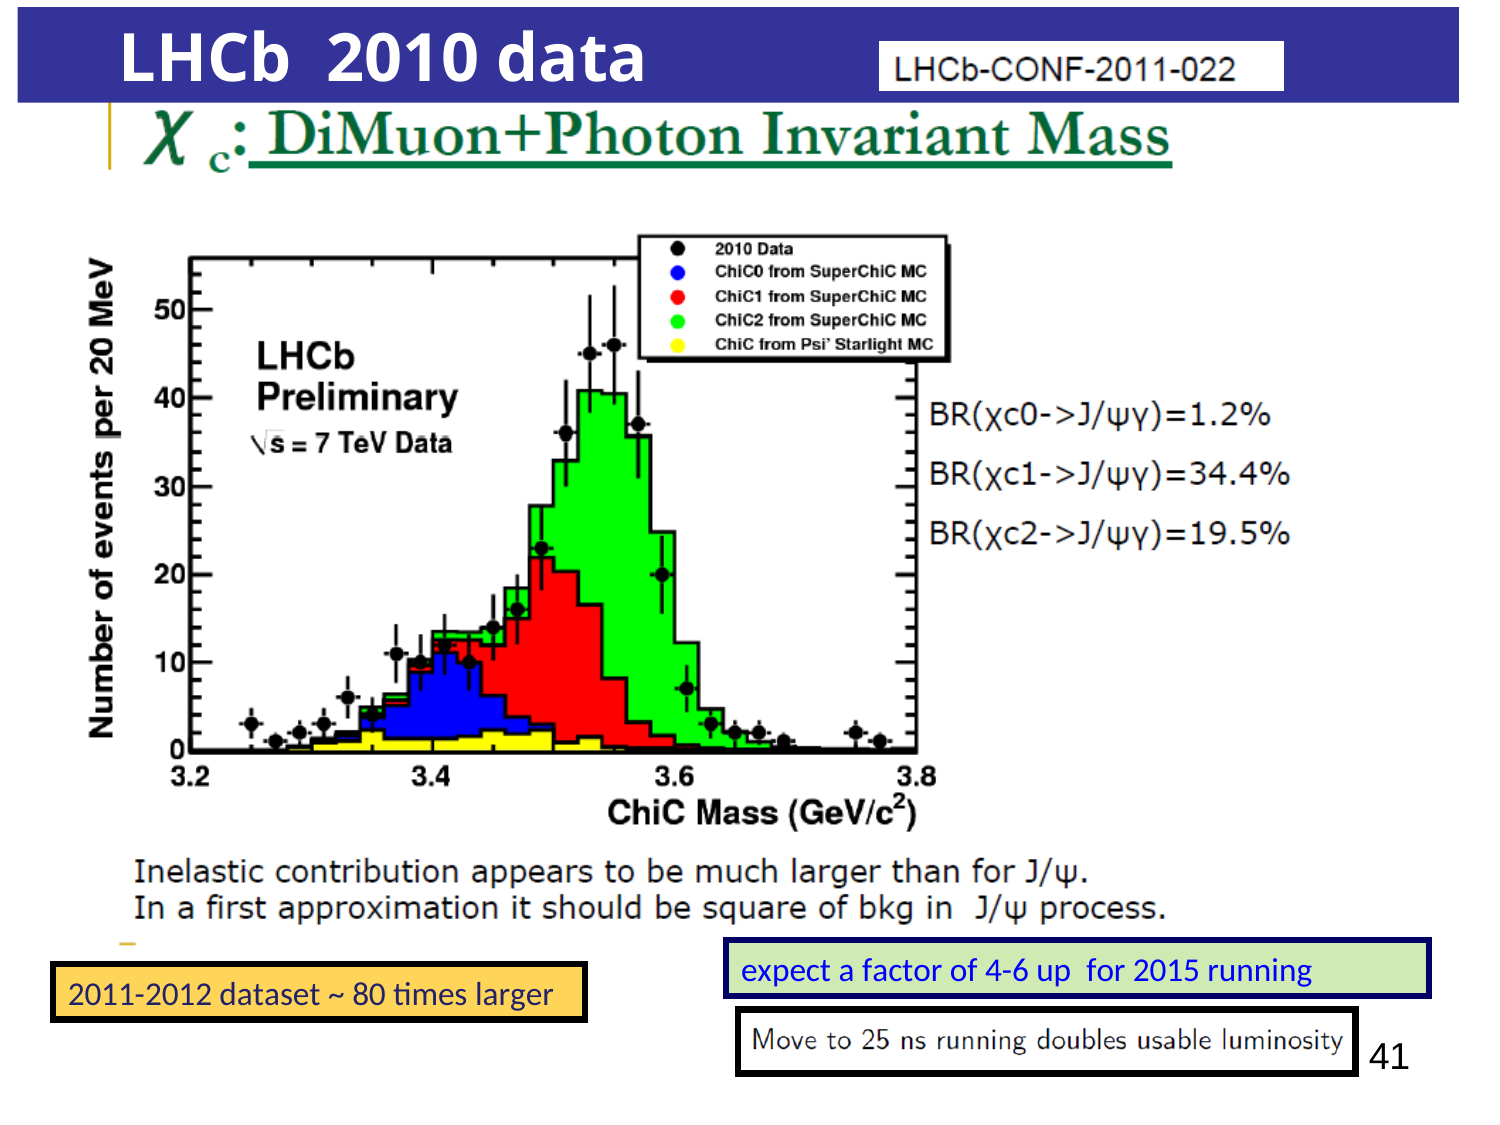

LHCb 2010 data
expect a factor of 4-6 up for 2015 running
2011-2012 dataset ~ 80 times larger